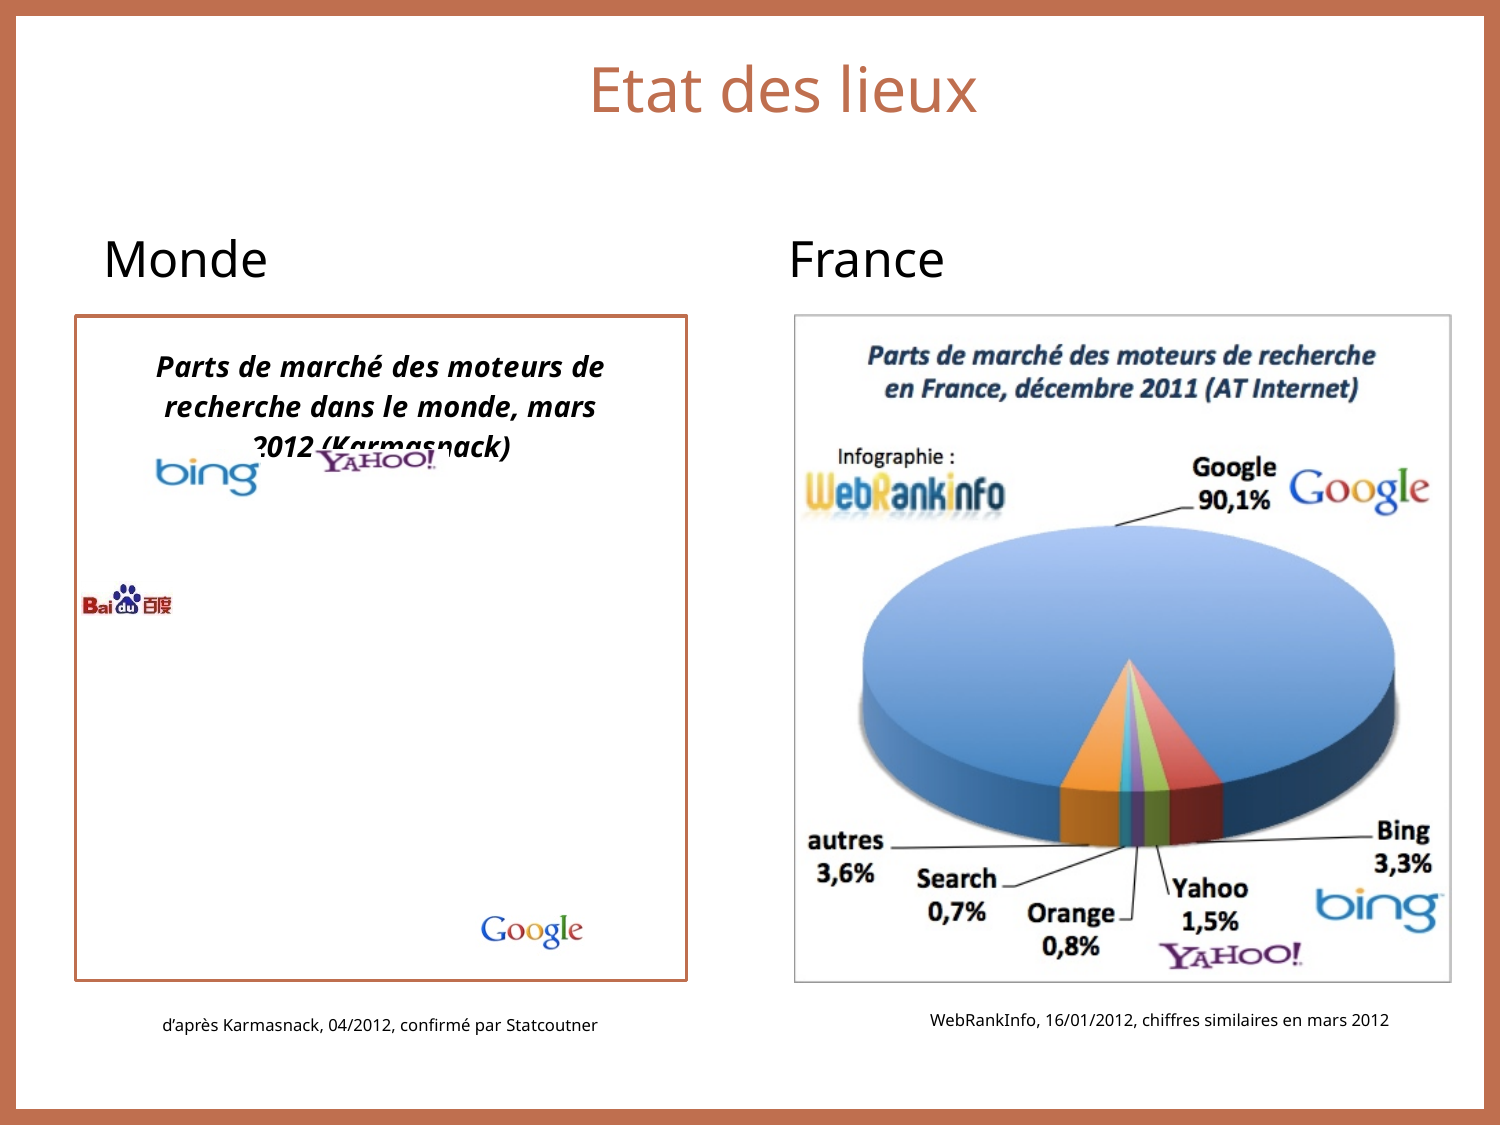

Etat des lieux
Monde
France
[unsupported chart]
WebRankInfo, 16/01/2012, chiffres similaires en mars 2012
d’après Karmasnack, 04/2012, confirmé par Statcoutner